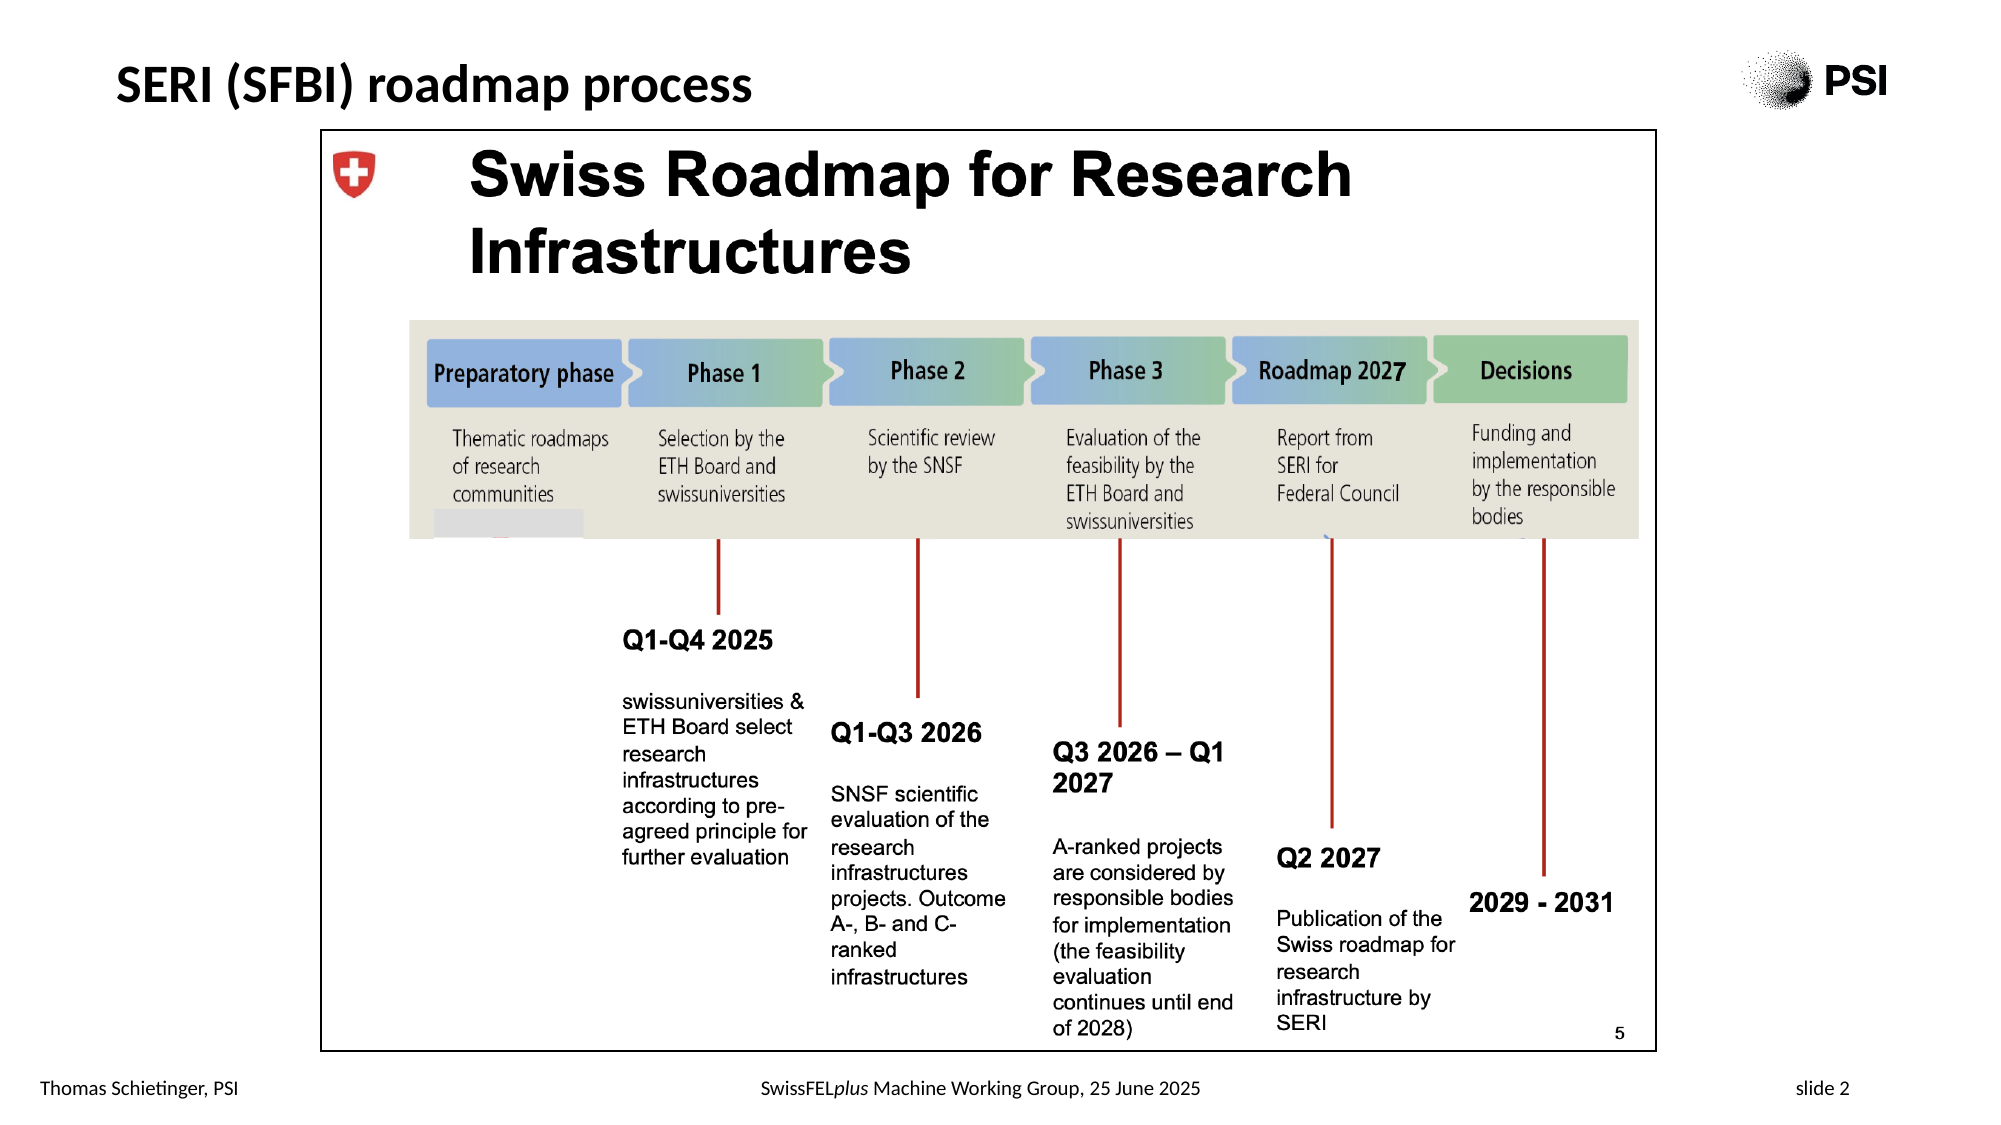

# SERI (SFBI) roadmap process
PSI Center for Accelerator Science and Engineering
2